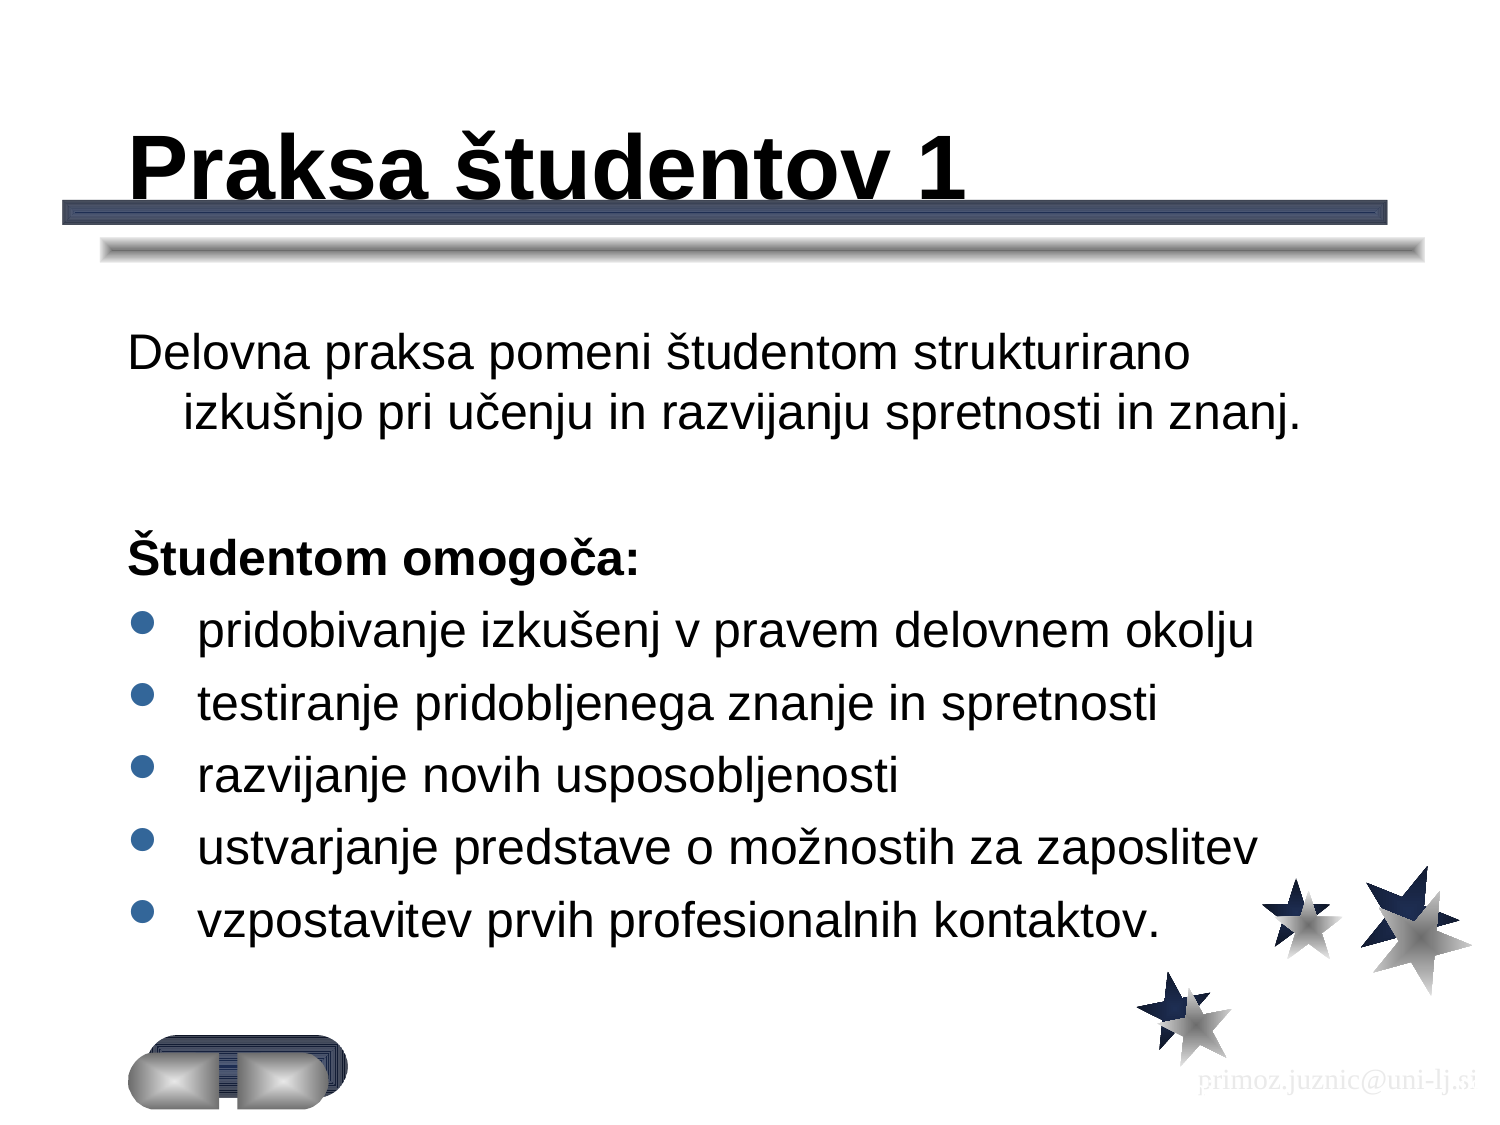

# Praksa študentov 1
Delovna praksa pomeni študentom strukturirano izkušnjo pri učenju in razvijanju spretnosti in znanj.
Študentom omogoča:
 pridobivanje izkušenj v pravem delovnem okolju
 testiranje pridobljenega znanje in spretnosti
 razvijanje novih usposobljenosti
 ustvarjanje predstave o možnostih za zaposlitev
 vzpostavitev prvih profesionalnih kontaktov.
Primoz Juznic, BINK, FF, Univerza v Ljubljani